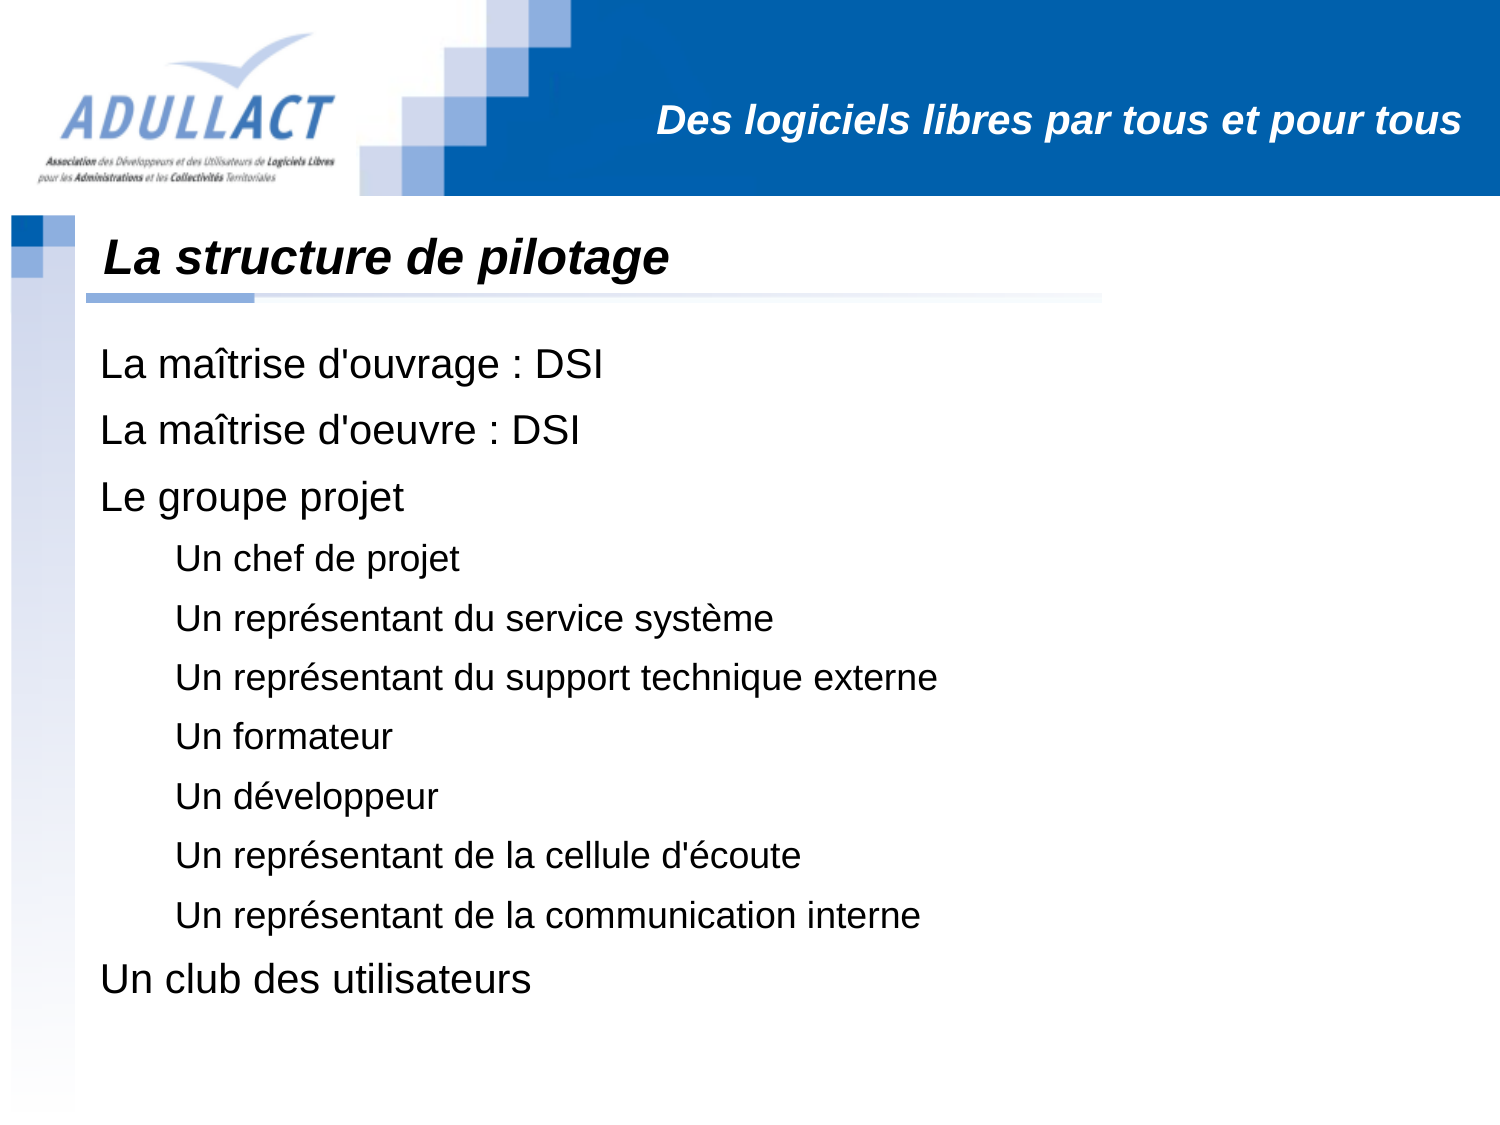

La structure de pilotage
# La maîtrise d'ouvrage : DSI
La maîtrise d'oeuvre : DSI
Le groupe projet
Un chef de projet
Un représentant du service système
Un représentant du support technique externe
Un formateur
Un développeur
Un représentant de la cellule d'écoute
Un représentant de la communication interne
Un club des utilisateurs